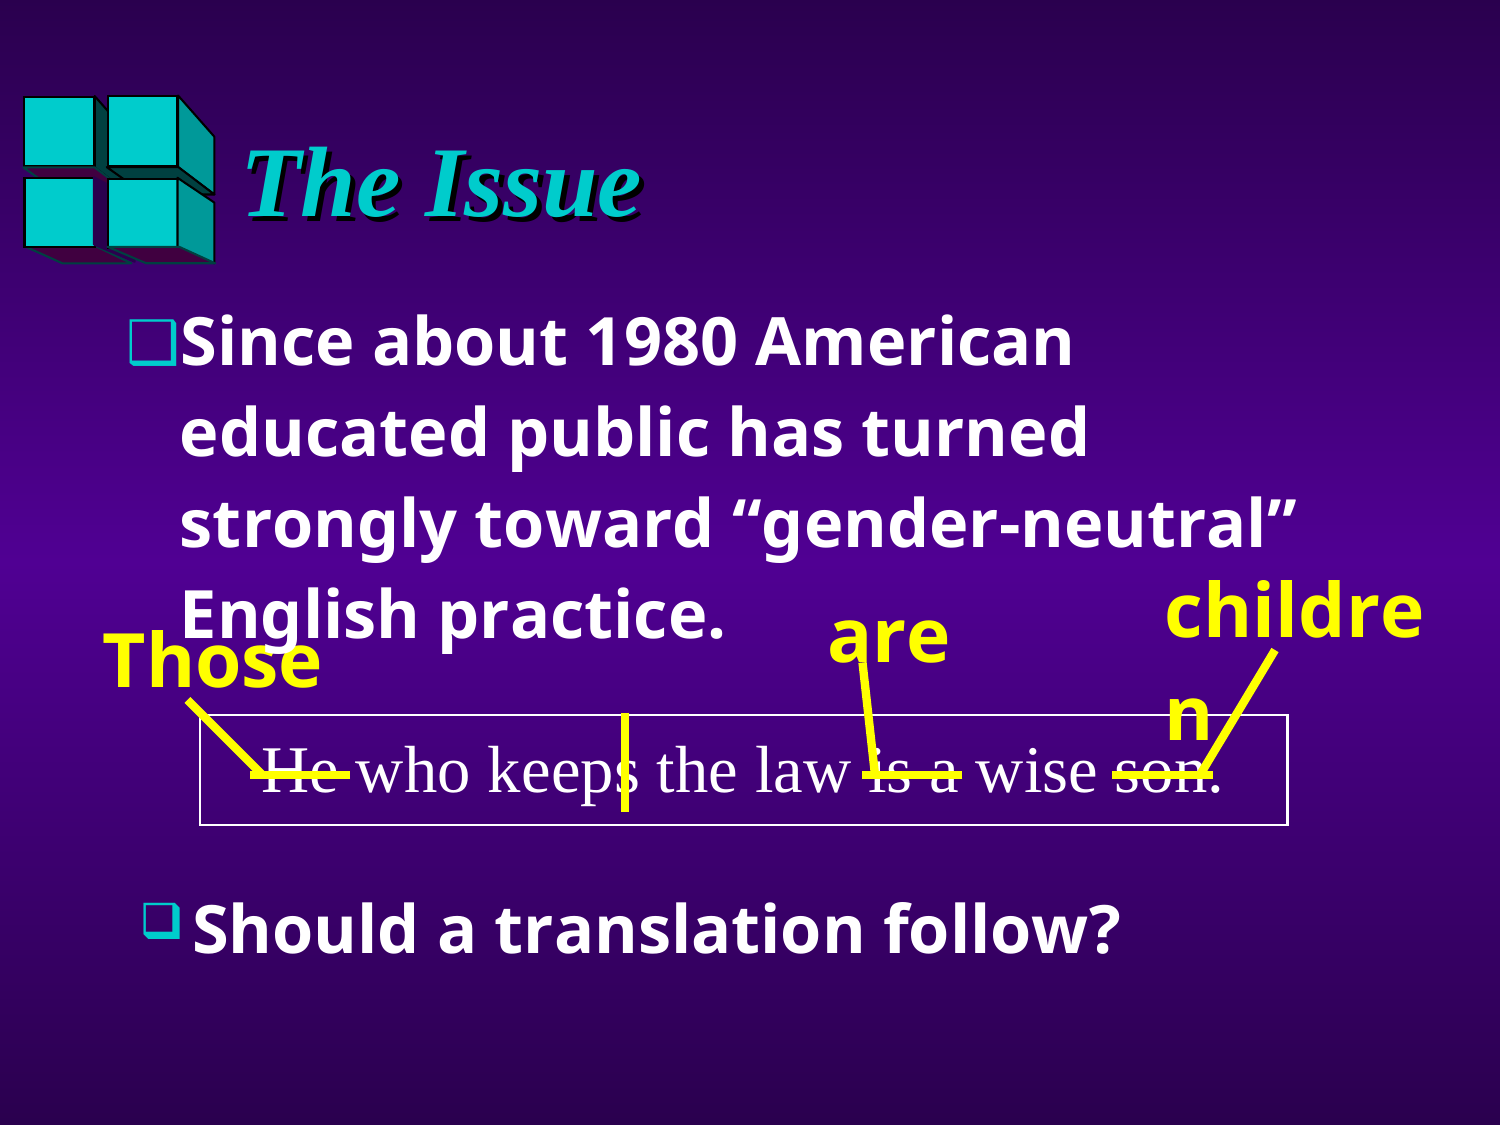

# The Issue
Since about 1980 American educated public has turned strongly toward “gender-neutral” English practice.
children
are
Those
He who keeps the law is a wise son.
Should a translation follow?